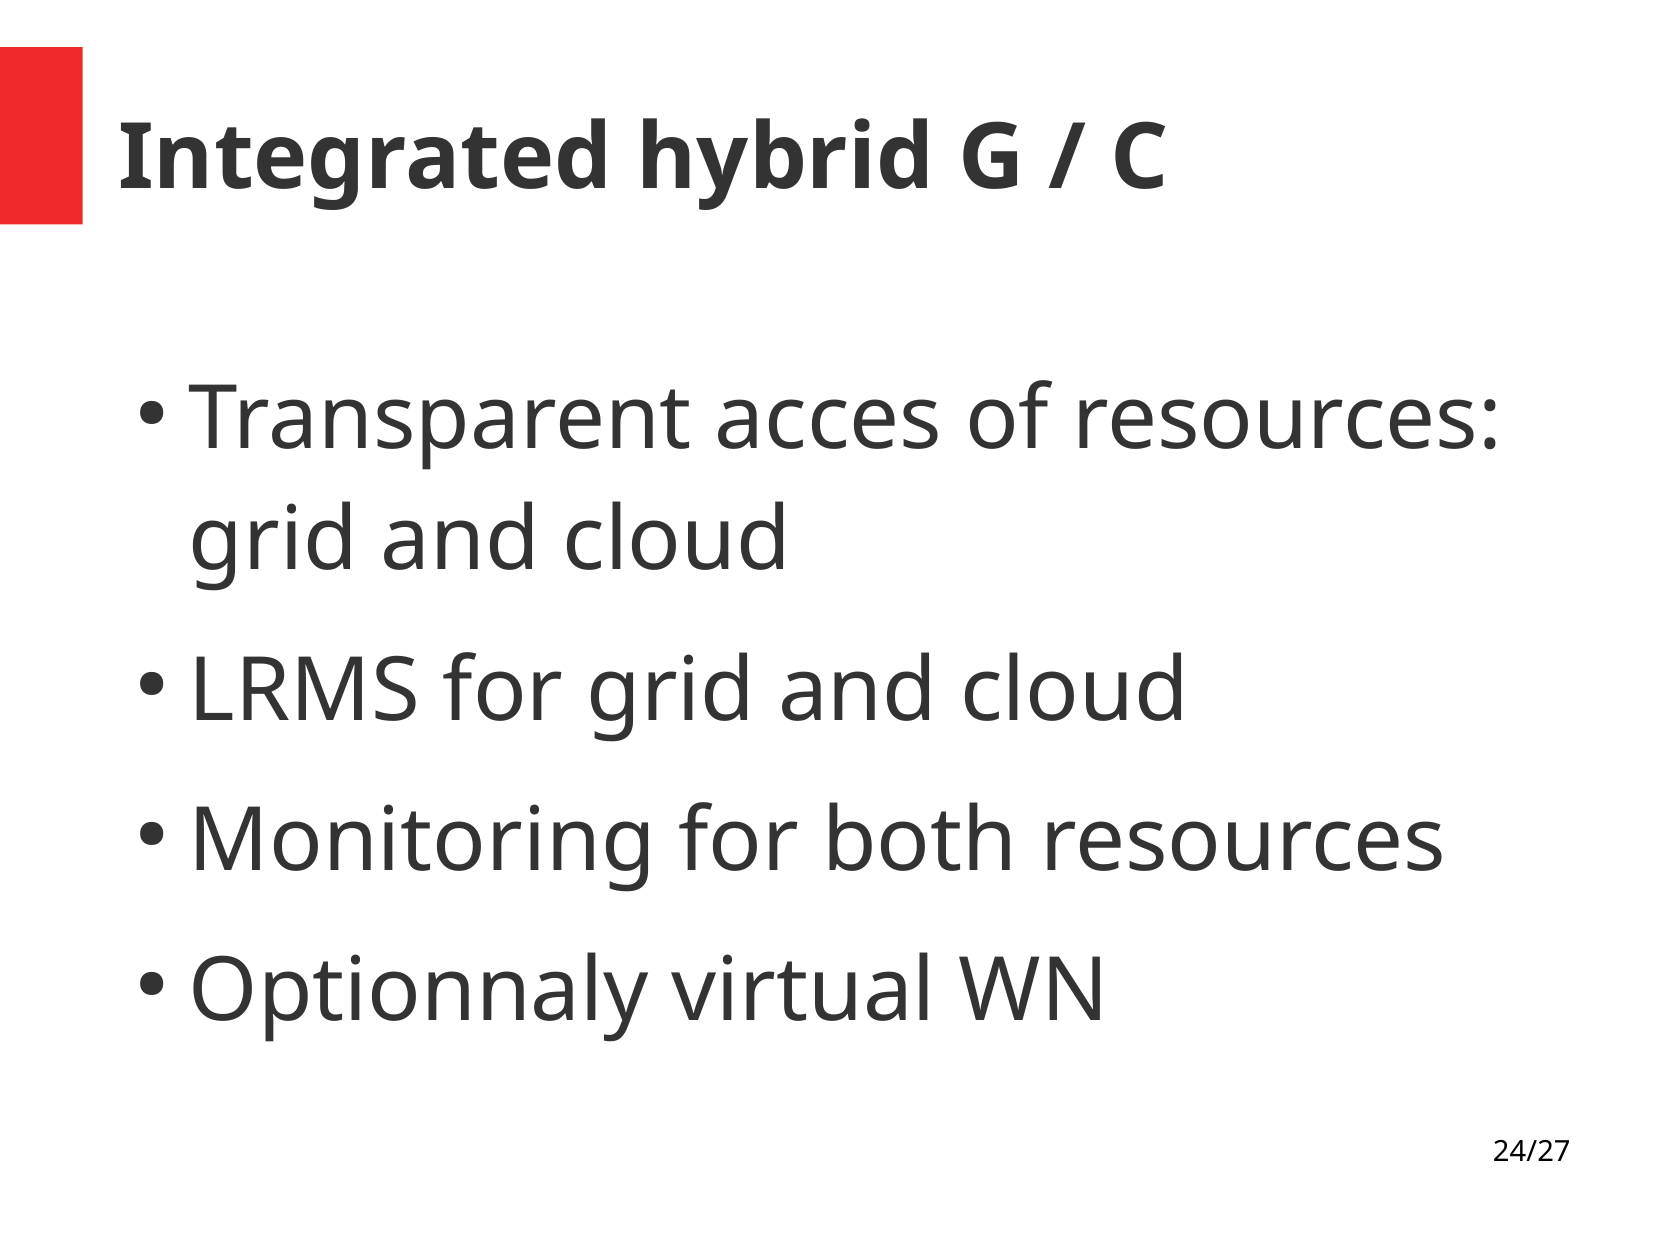

# Integrated hybrid G / C
Transparent acces of resources: grid and cloud
LRMS for grid and cloud
Monitoring for both resources
Optionnaly virtual WN
24